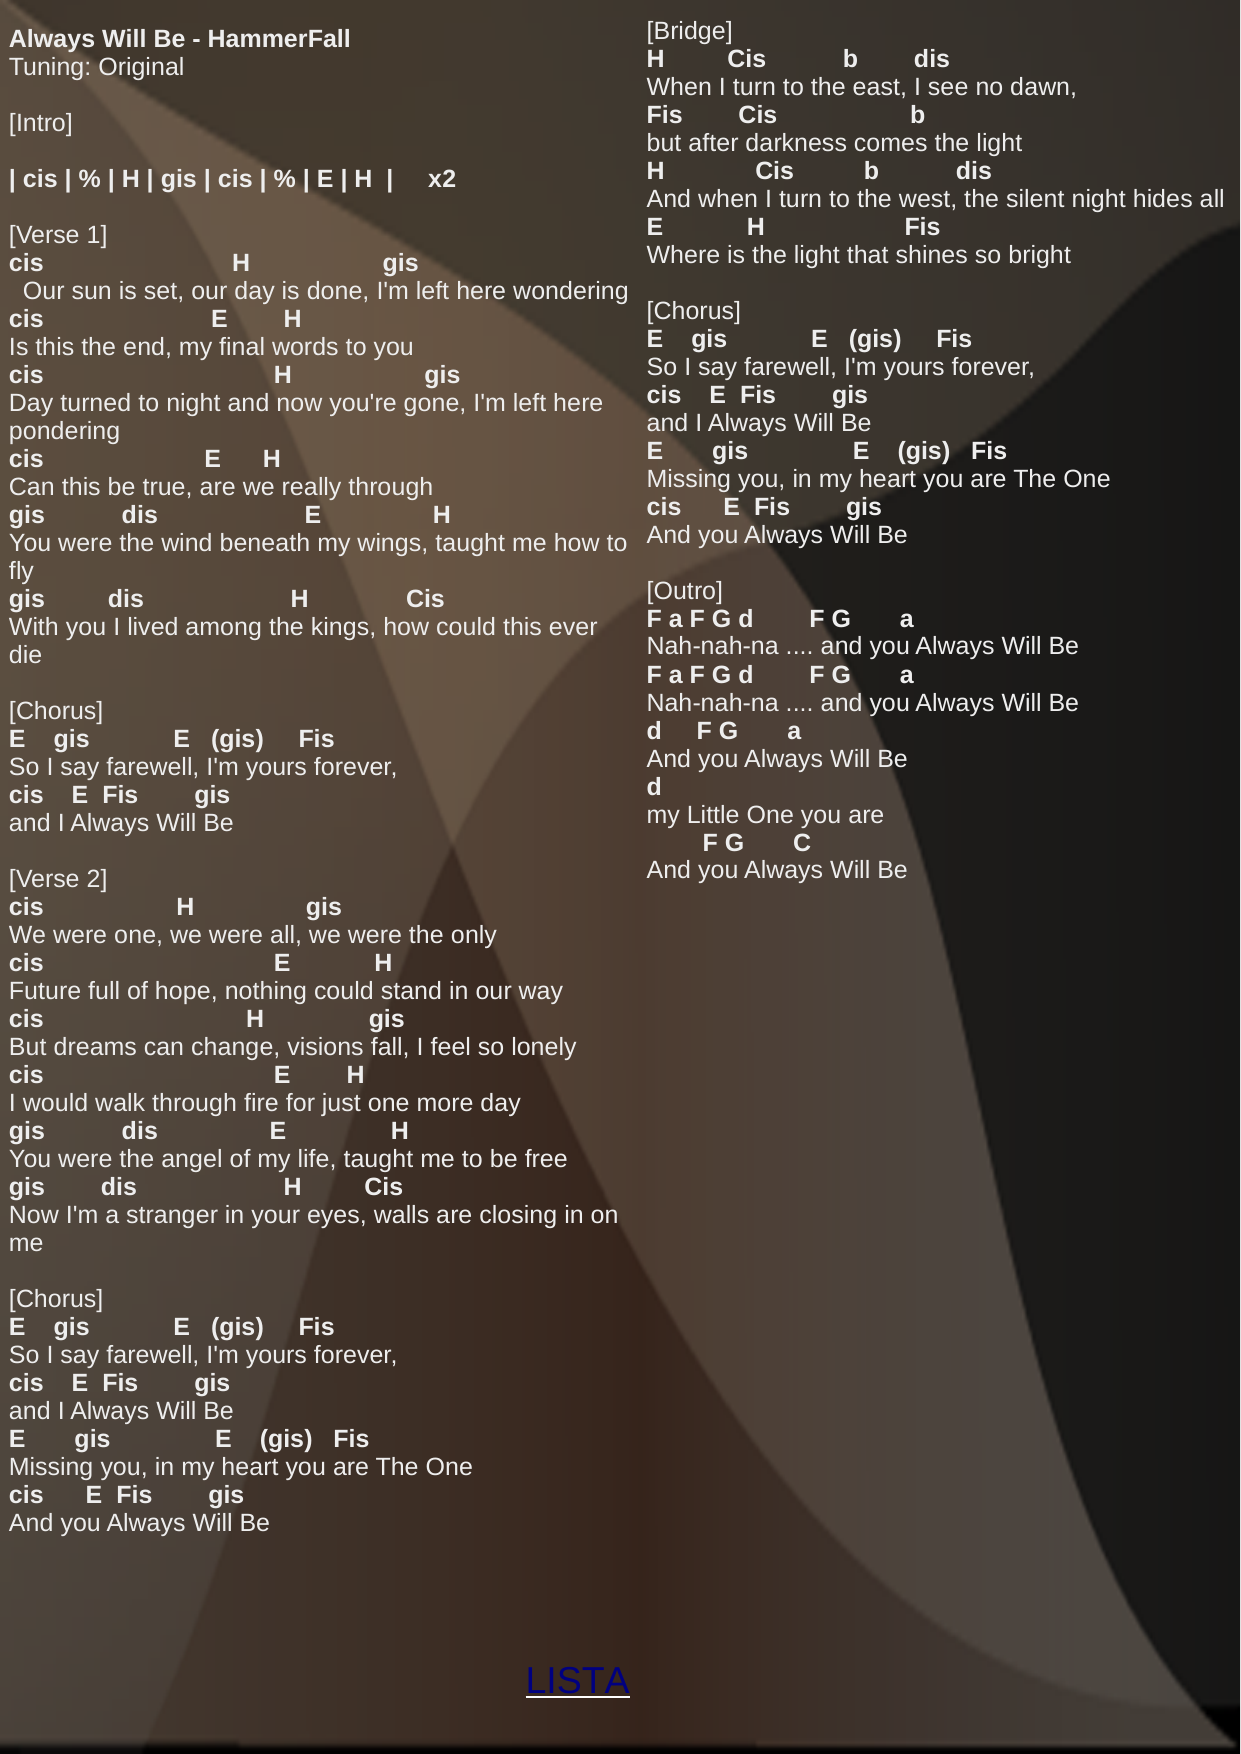

[Bridge]
H Cis b dis
When I turn to the east, I see no dawn,
Fis Cis b
but after darkness comes the light
H Cis b dis
And when I turn to the west, the silent night hides all
E H Fis
Where is the light that shines so bright
[Chorus]
E gis E (gis) Fis
So I say farewell, I'm yours forever,
cis E Fis gis
and I Always Will Be
E gis E (gis) Fis
Missing you, in my heart you are The One
cis E Fis gis
And you Always Will Be
[Outro]
F a F G d F G a
Nah-nah-na .... and you Always Will Be
F a F G d F G a
Nah-nah-na .... and you Always Will Be
d F G a
And you Always Will Be
d
my Little One you are
 F G C
And you Always Will Be
Always Will Be - HammerFall
Tuning: Original
[Intro]
| cis | % | H | gis | cis | % | E | H | x2
[Verse 1]
cis H gis
 Our sun is set, our day is done, I'm left here wondering
cis E H
Is this the end, my final words to you
cis H gis
Day turned to night and now you're gone, I'm left here pondering
cis E H
Can this be true, are we really through
gis dis E H
You were the wind beneath my wings, taught me how to fly
gis dis H Cis
With you I lived among the kings, how could this ever die
[Chorus]
E gis E (gis) Fis
So I say farewell, I'm yours forever,
cis E Fis gis
and I Always Will Be
[Verse 2]
cis H gis
We were one, we were all, we were the only
cis E H
Future full of hope, nothing could stand in our way
cis H gis
But dreams can change, visions fall, I feel so lonely
cis E H
I would walk through fire for just one more day
gis dis E H
You were the angel of my life, taught me to be free
gis dis H Cis
Now I'm a stranger in your eyes, walls are closing in on me
[Chorus]
E gis E (gis) Fis
So I say farewell, I'm yours forever,
cis E Fis gis
and I Always Will Be
E gis E (gis) Fis
Missing you, in my heart you are The One
cis E Fis gis
And you Always Will Be
LISTA